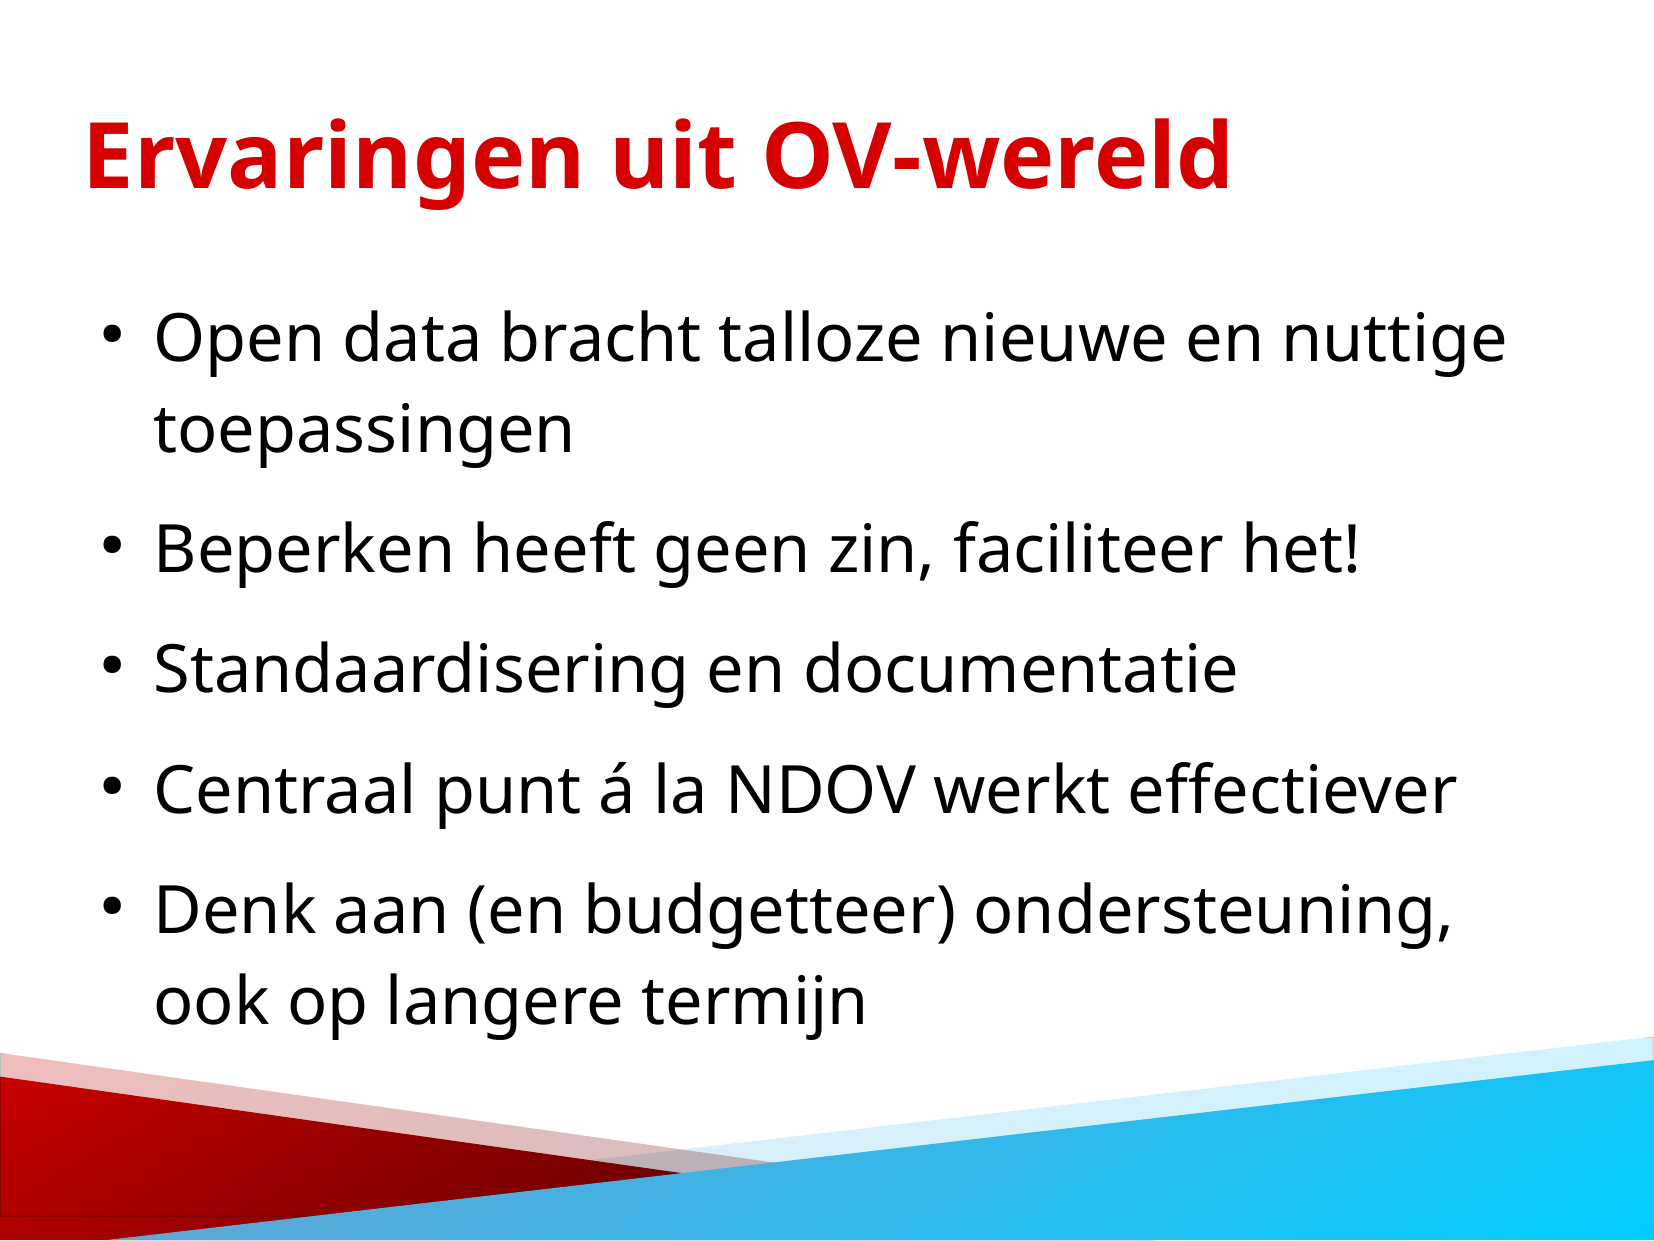

# Ervaringen uit OV-wereld
Open data bracht talloze nieuwe en nuttige toepassingen
Beperken heeft geen zin, faciliteer het!
Standaardisering en documentatie
Centraal punt á la NDOV werkt effectiever
Denk aan (en budgetteer) ondersteuning, ook op langere termijn